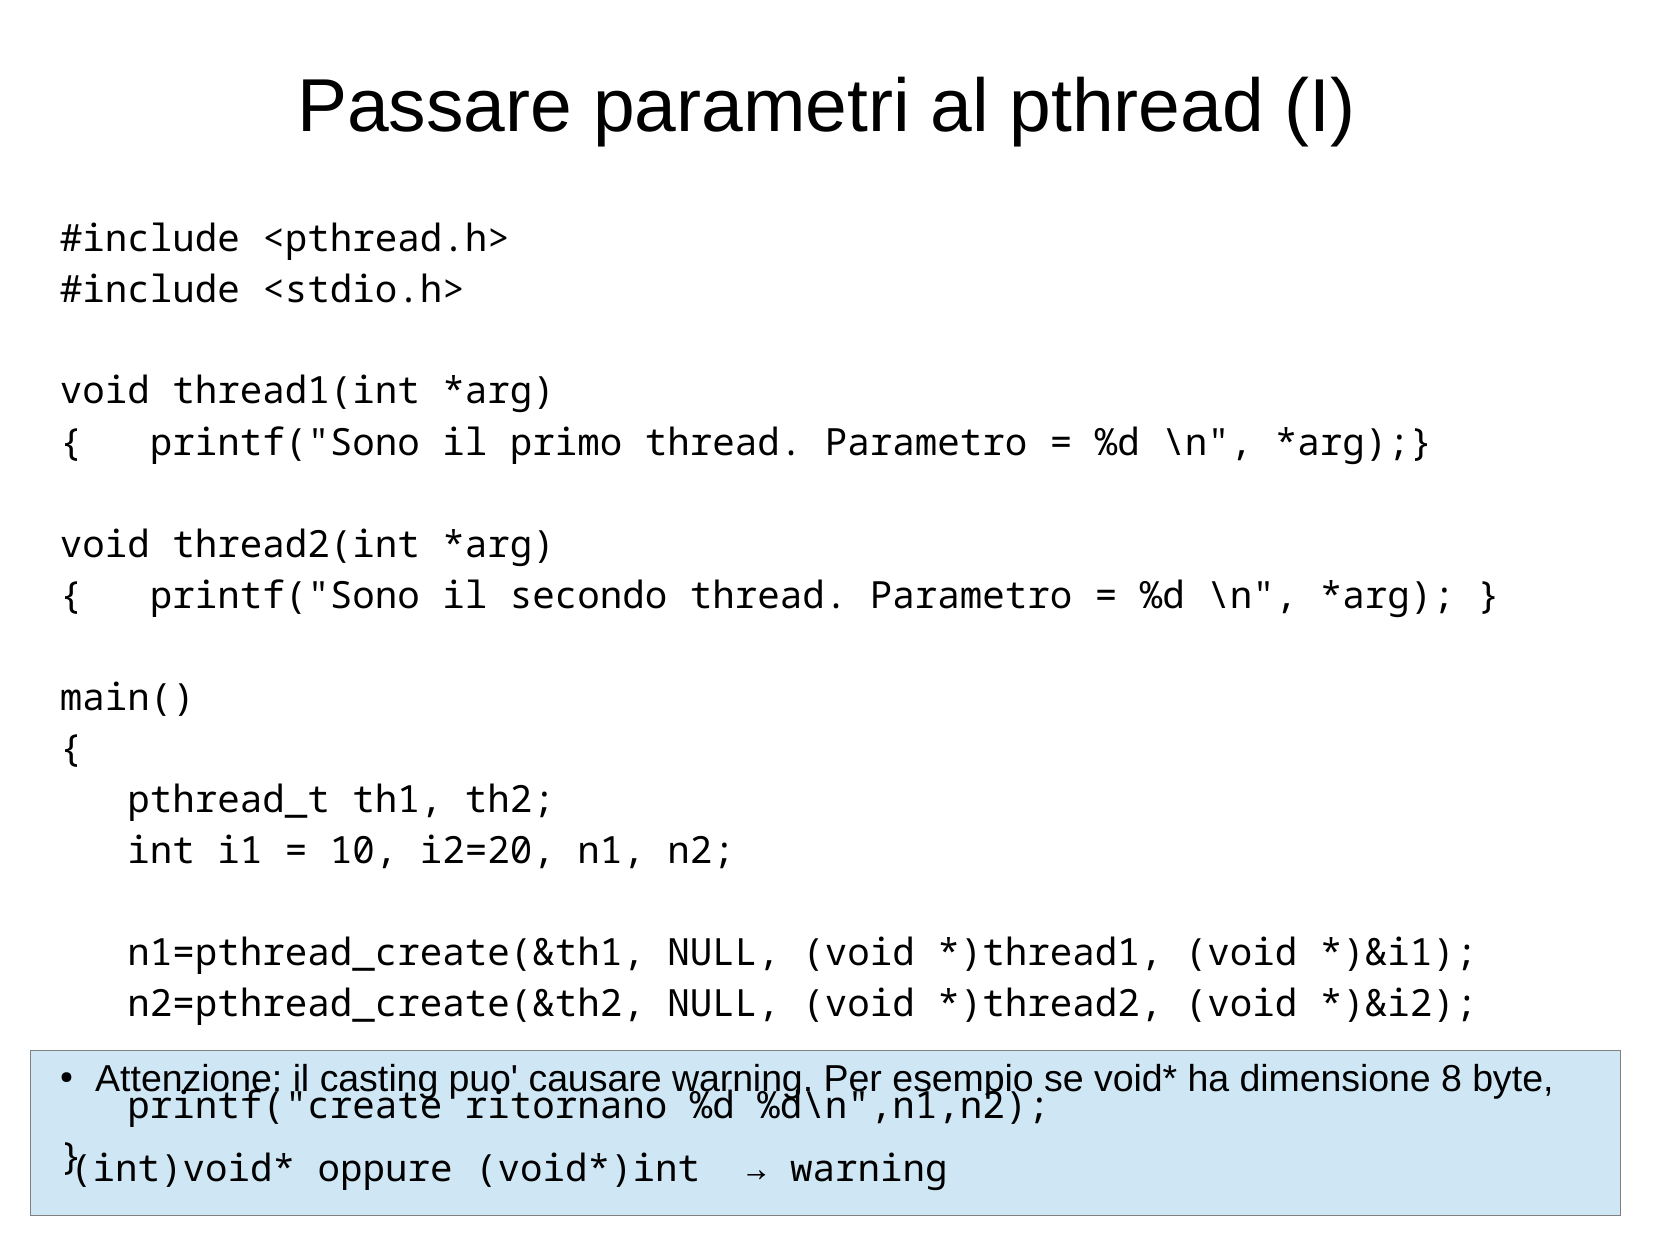

# Passare parametri al pthread (I)
#include <pthread.h>
#include <stdio.h>
void thread1(int *arg)
{ printf("Sono il primo thread. Parametro = %d \n", *arg);}
void thread2(int *arg)
{ printf("Sono il secondo thread. Parametro = %d \n", *arg); }
main()
{
 pthread_t th1, th2;
 int i1 = 10, i2=20, n1, n2;
 n1=pthread_create(&th1, NULL, (void *)thread1, (void *)&i1);
 n2=pthread_create(&th2, NULL, (void *)thread2, (void *)&i2);
 printf("create ritornano %d %d\n",n1,n2);
}
Attenzione: il casting puo' causare warning. Per esempio se void* ha dimensione 8 byte,
 (int)void* oppure (void*)int → warning